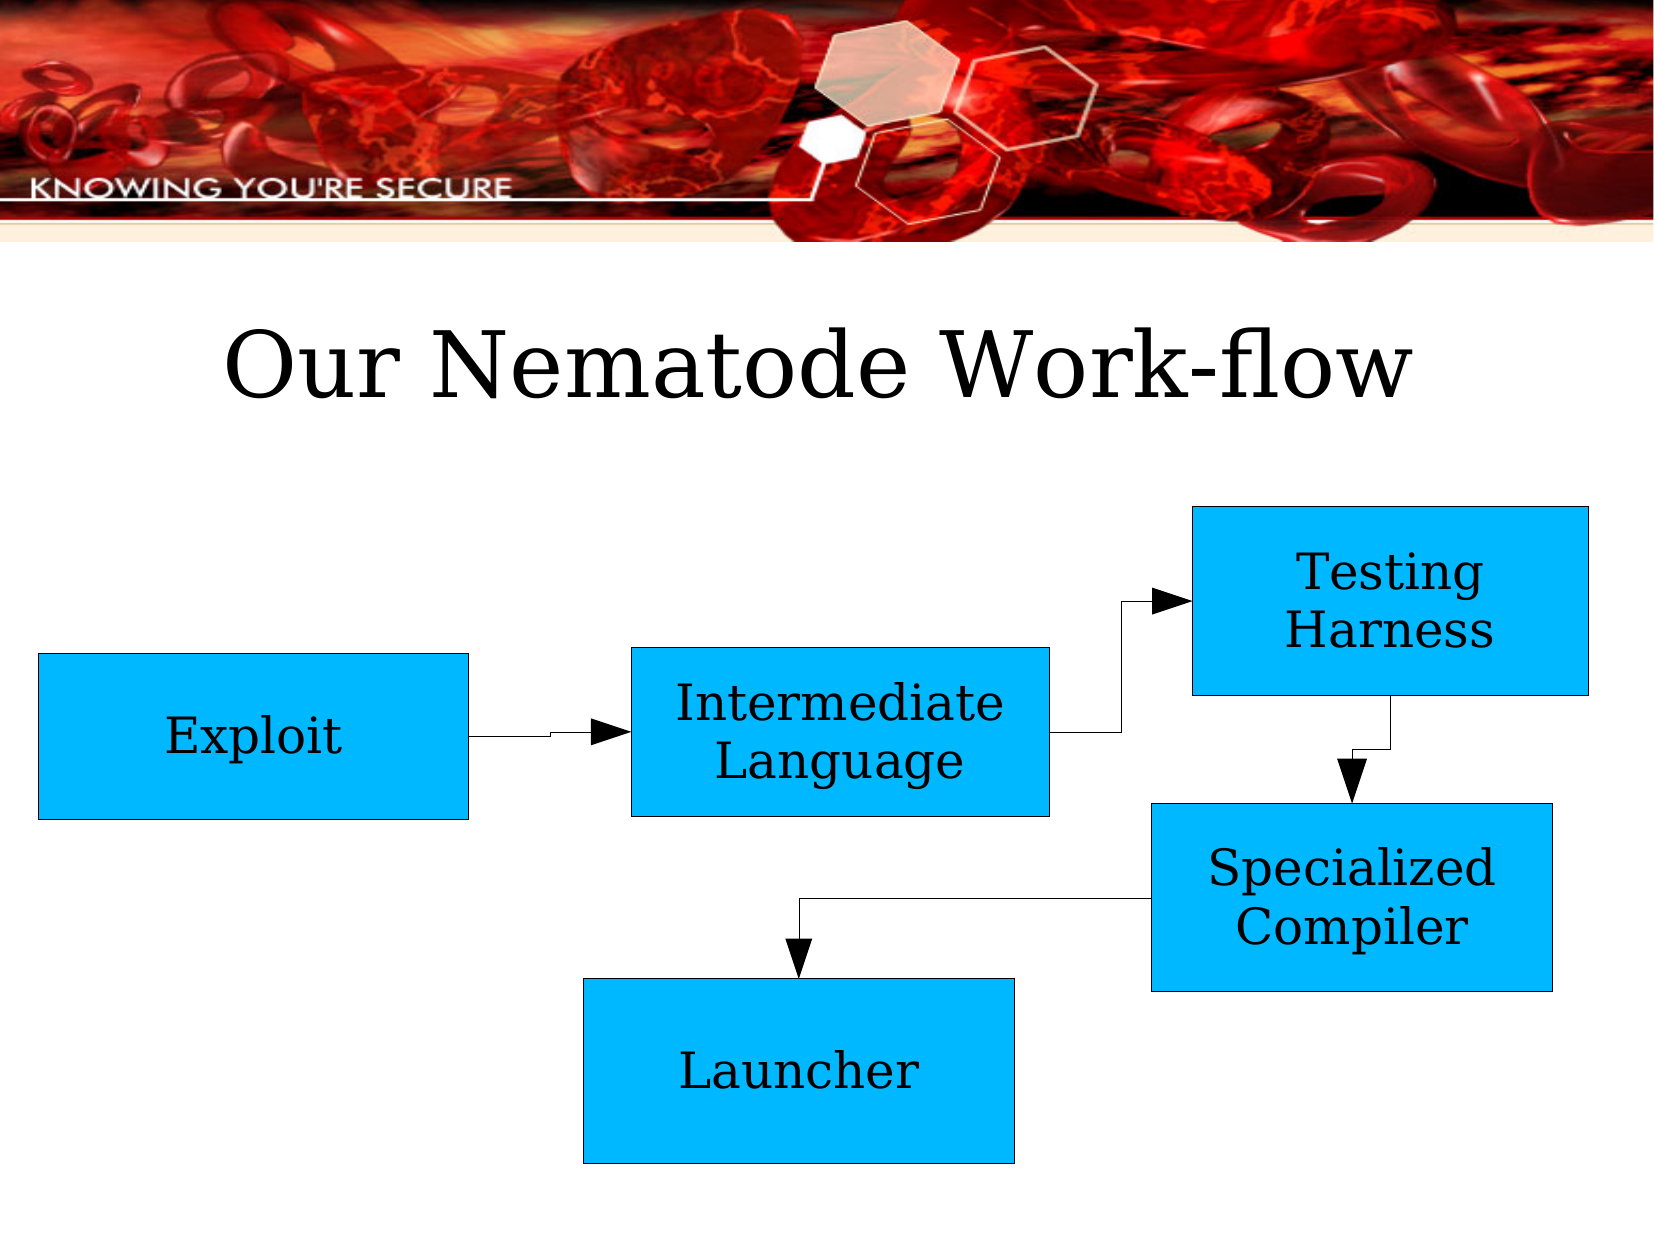

# Our Nematode Work-flow
Testing
Harness
Intermediate
Language
Exploit
Specialized
Compiler
Launcher